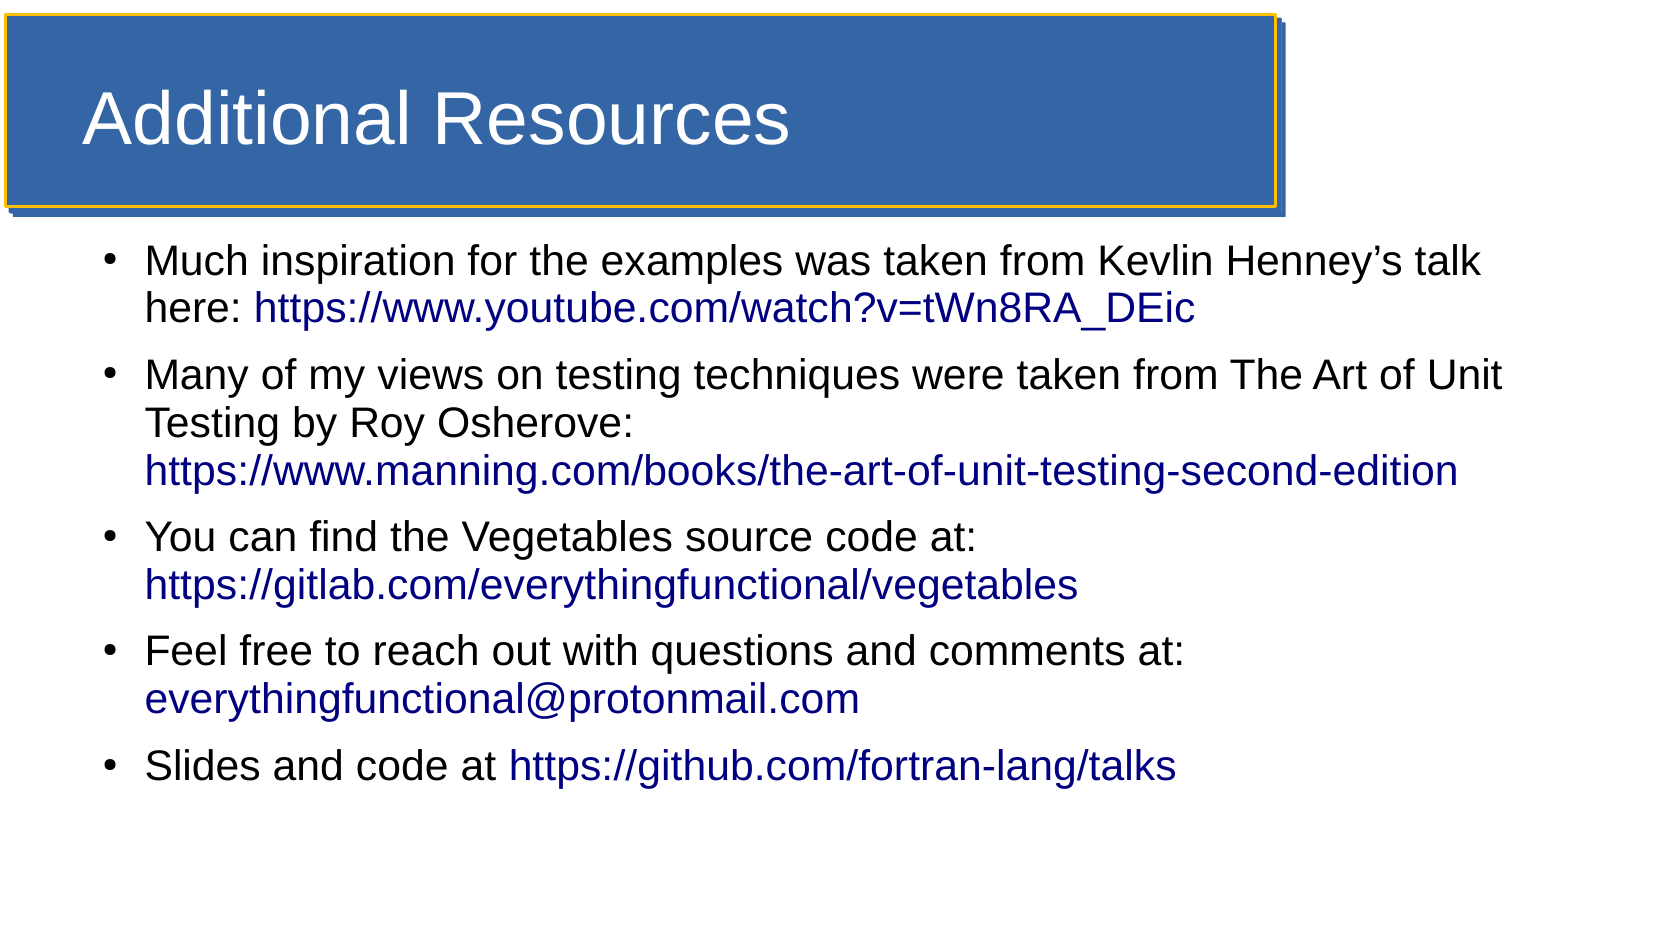

# Additional Resources
Much inspiration for the examples was taken from Kevlin Henney’s talk here: https://www.youtube.com/watch?v=tWn8RA_DEic
Many of my views on testing techniques were taken from The Art of Unit Testing by Roy Osherove: https://www.manning.com/books/the-art-of-unit-testing-second-edition
You can find the Vegetables source code at: https://gitlab.com/everythingfunctional/vegetables
Feel free to reach out with questions and comments at: everythingfunctional@protonmail.com
Slides and code at https://github.com/fortran-lang/talks